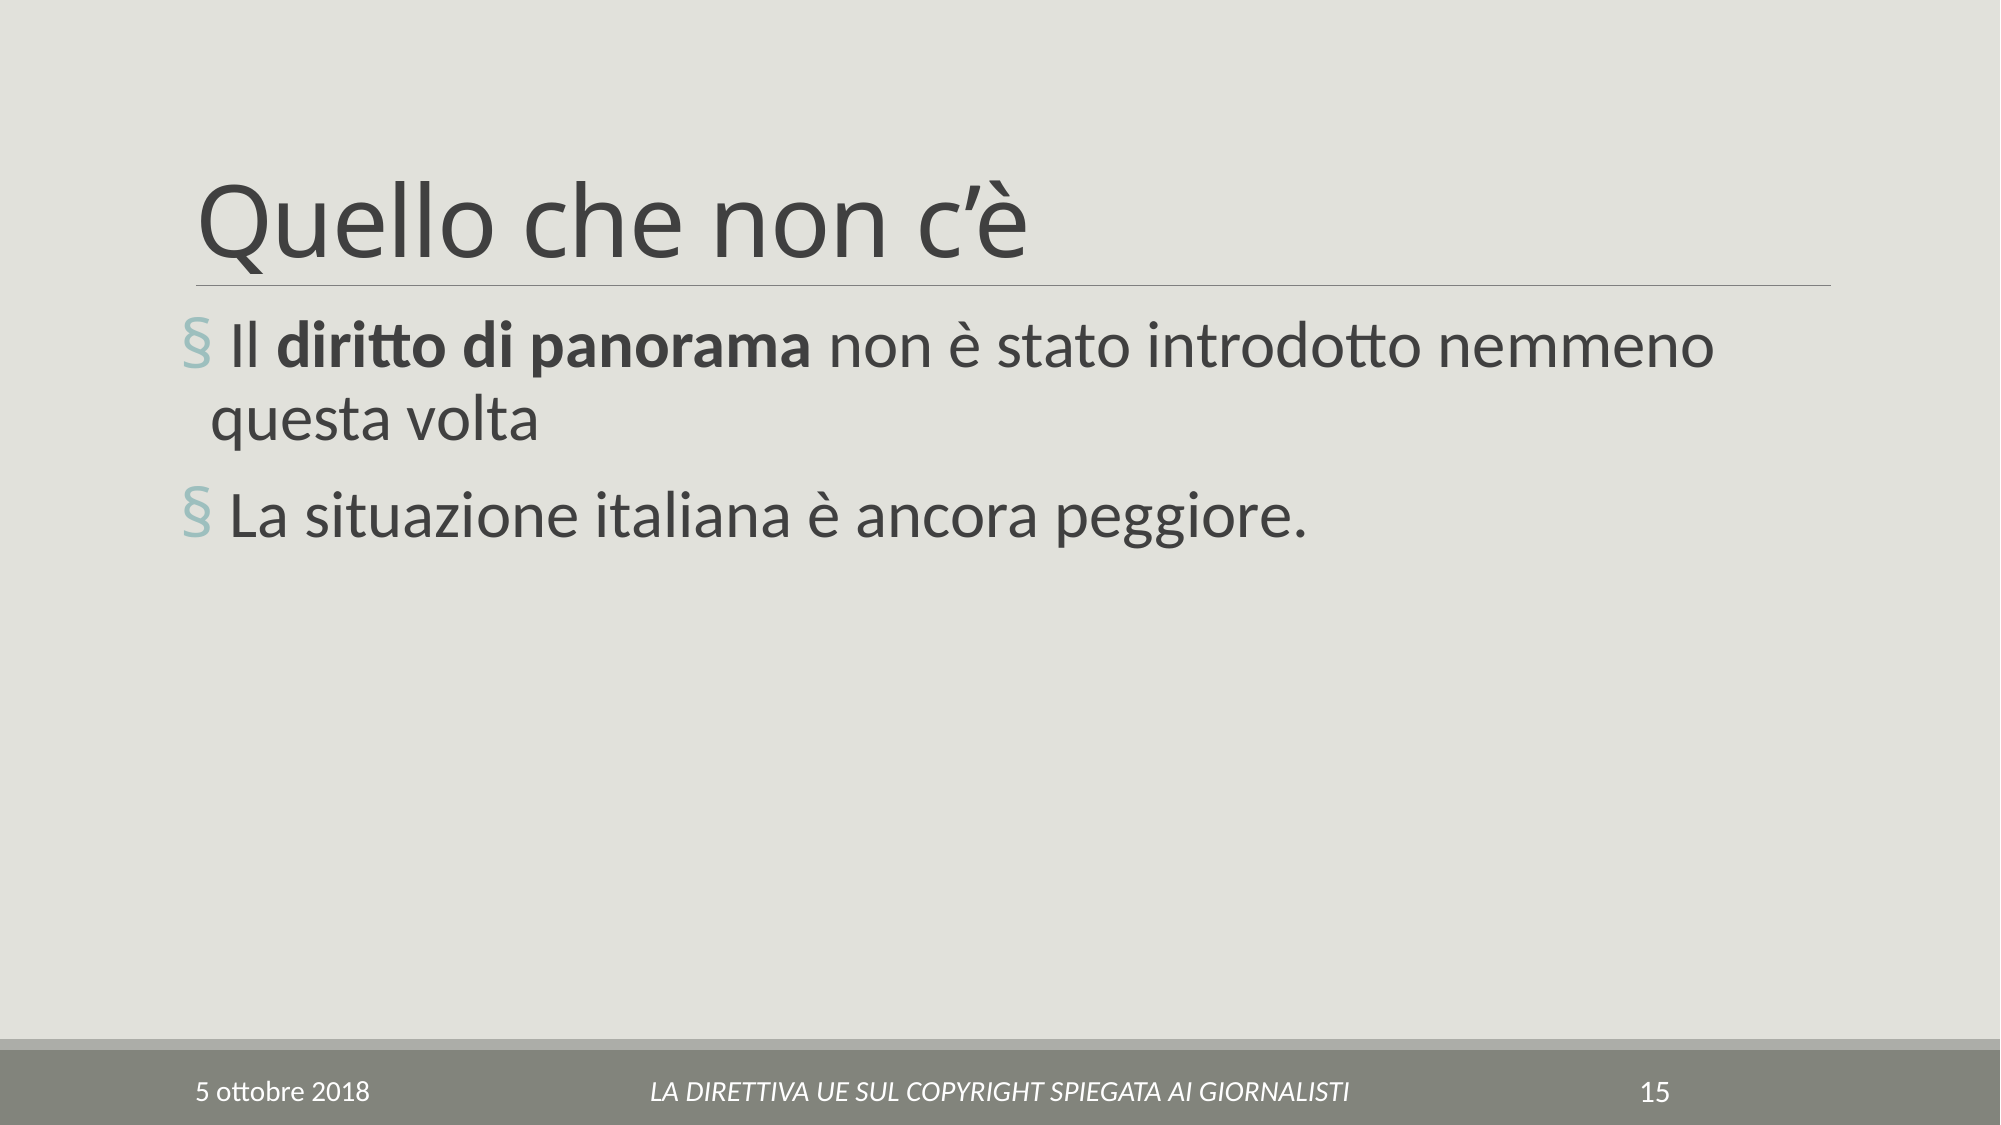

# Quello che non c’è
 Il diritto di panorama non è stato introdotto nemmeno questa volta
 La situazione italiana è ancora peggiore.
5 ottobre 2018
La direttiva Ue sul copyright spiegata ai giornalisti